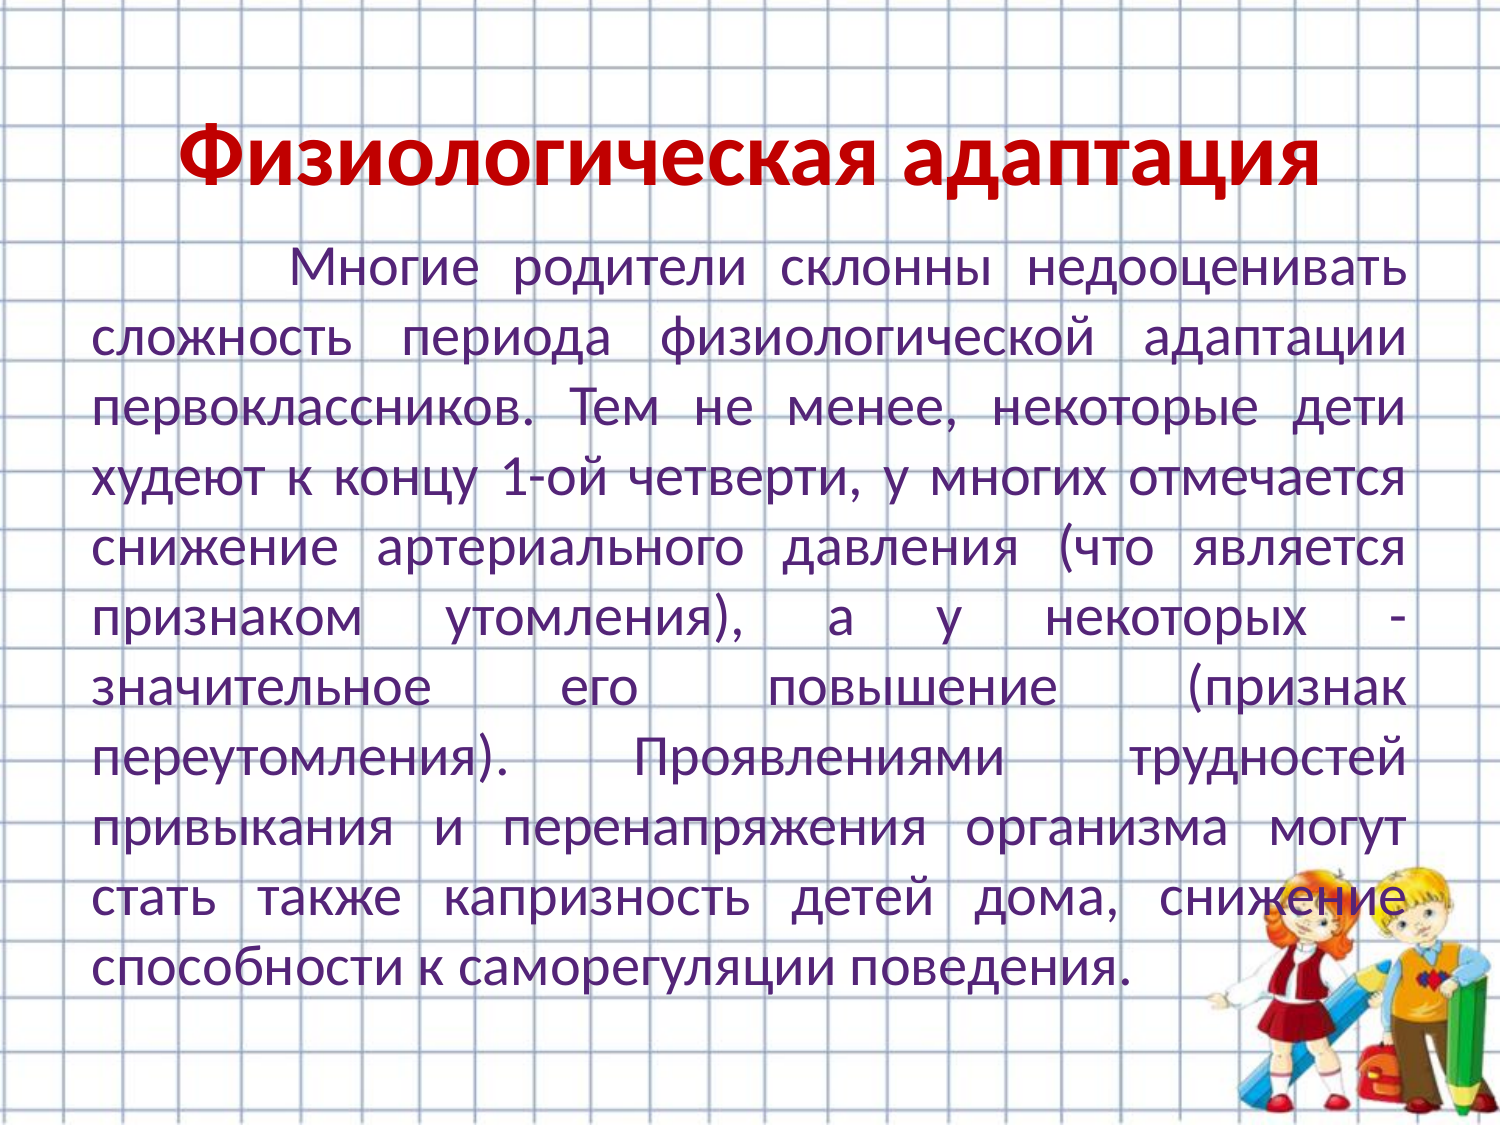

Физиологическая адаптация
# Многие родители склонны недооценивать сложность периода физиологической адаптации первоклассников. Тем не менее, некоторые дети худеют к концу 1-ой четверти, у многих отмечается снижение артериального давления (что является признаком утомления), а у некоторых - значительное его повышение (признак переутомления). Проявлениями трудностей привыкания и перенапряжения организма могут стать также капризность детей дома, снижение способности к саморегуляции поведения.